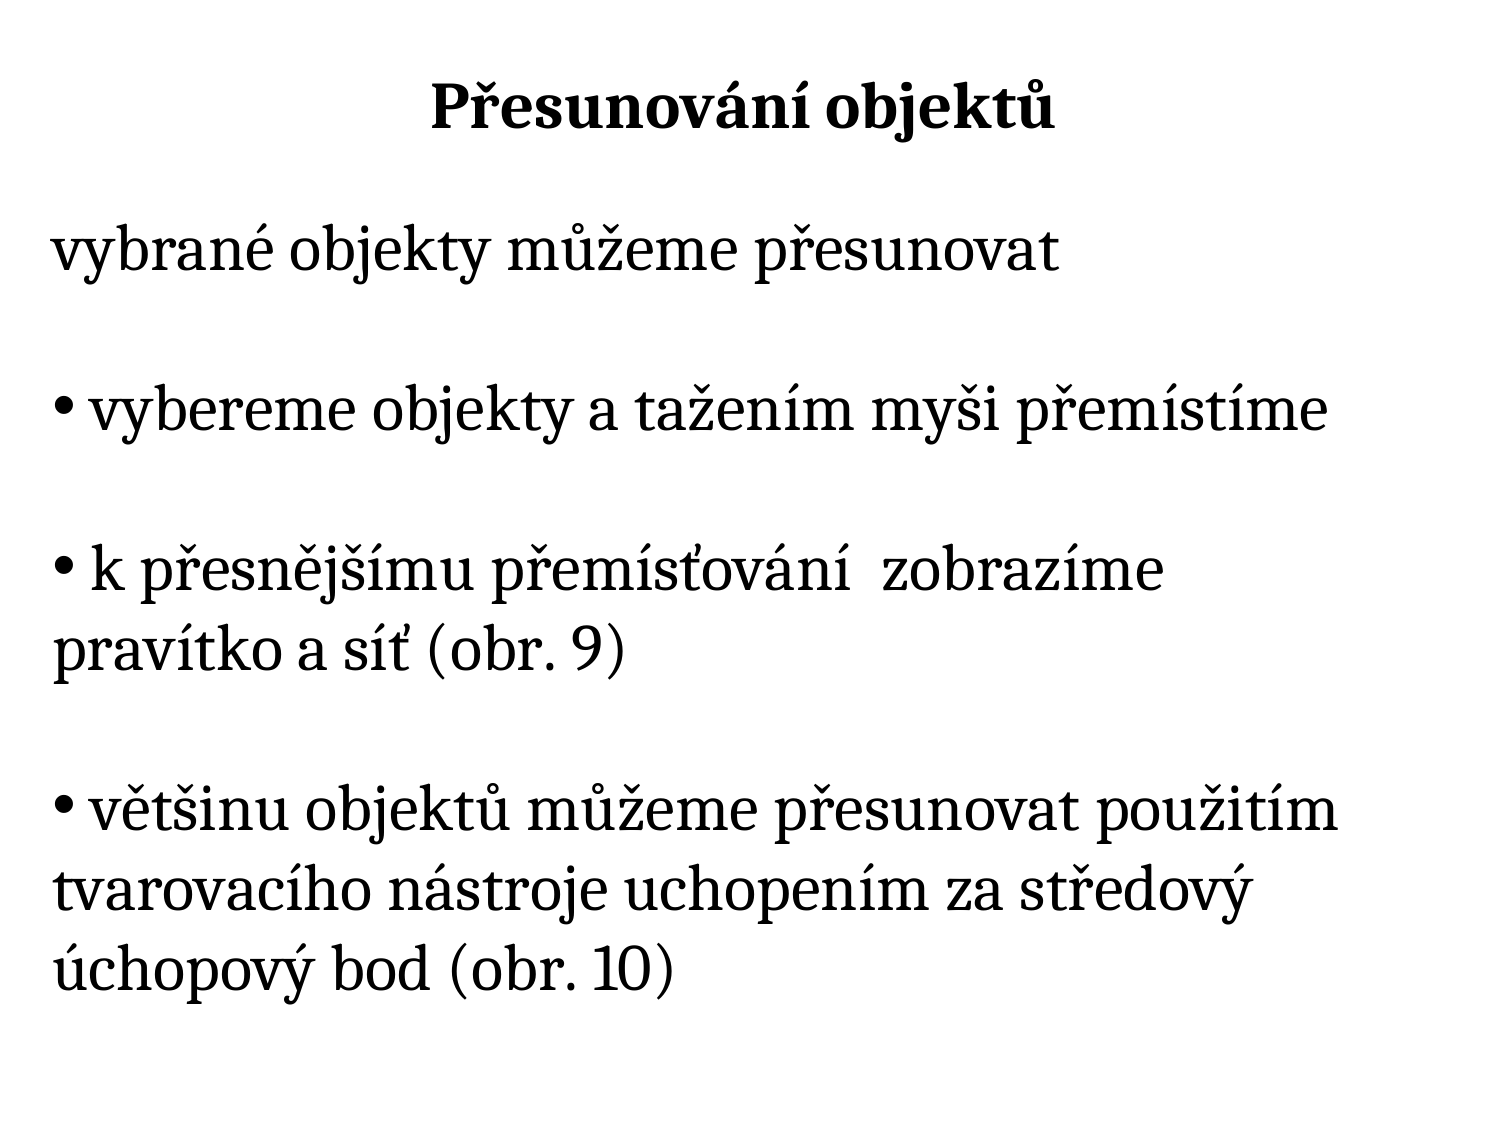

Přesunování objektů
vybrané objekty můžeme přesunovat
 vybereme objekty a tažením myši přemístíme
 k přesnějšímu přemísťování zobrazíme pravítko a síť (obr. 9)
 většinu objektů můžeme přesunovat použitím tvarovacího nástroje uchopením za středový úchopový bod (obr. 10)